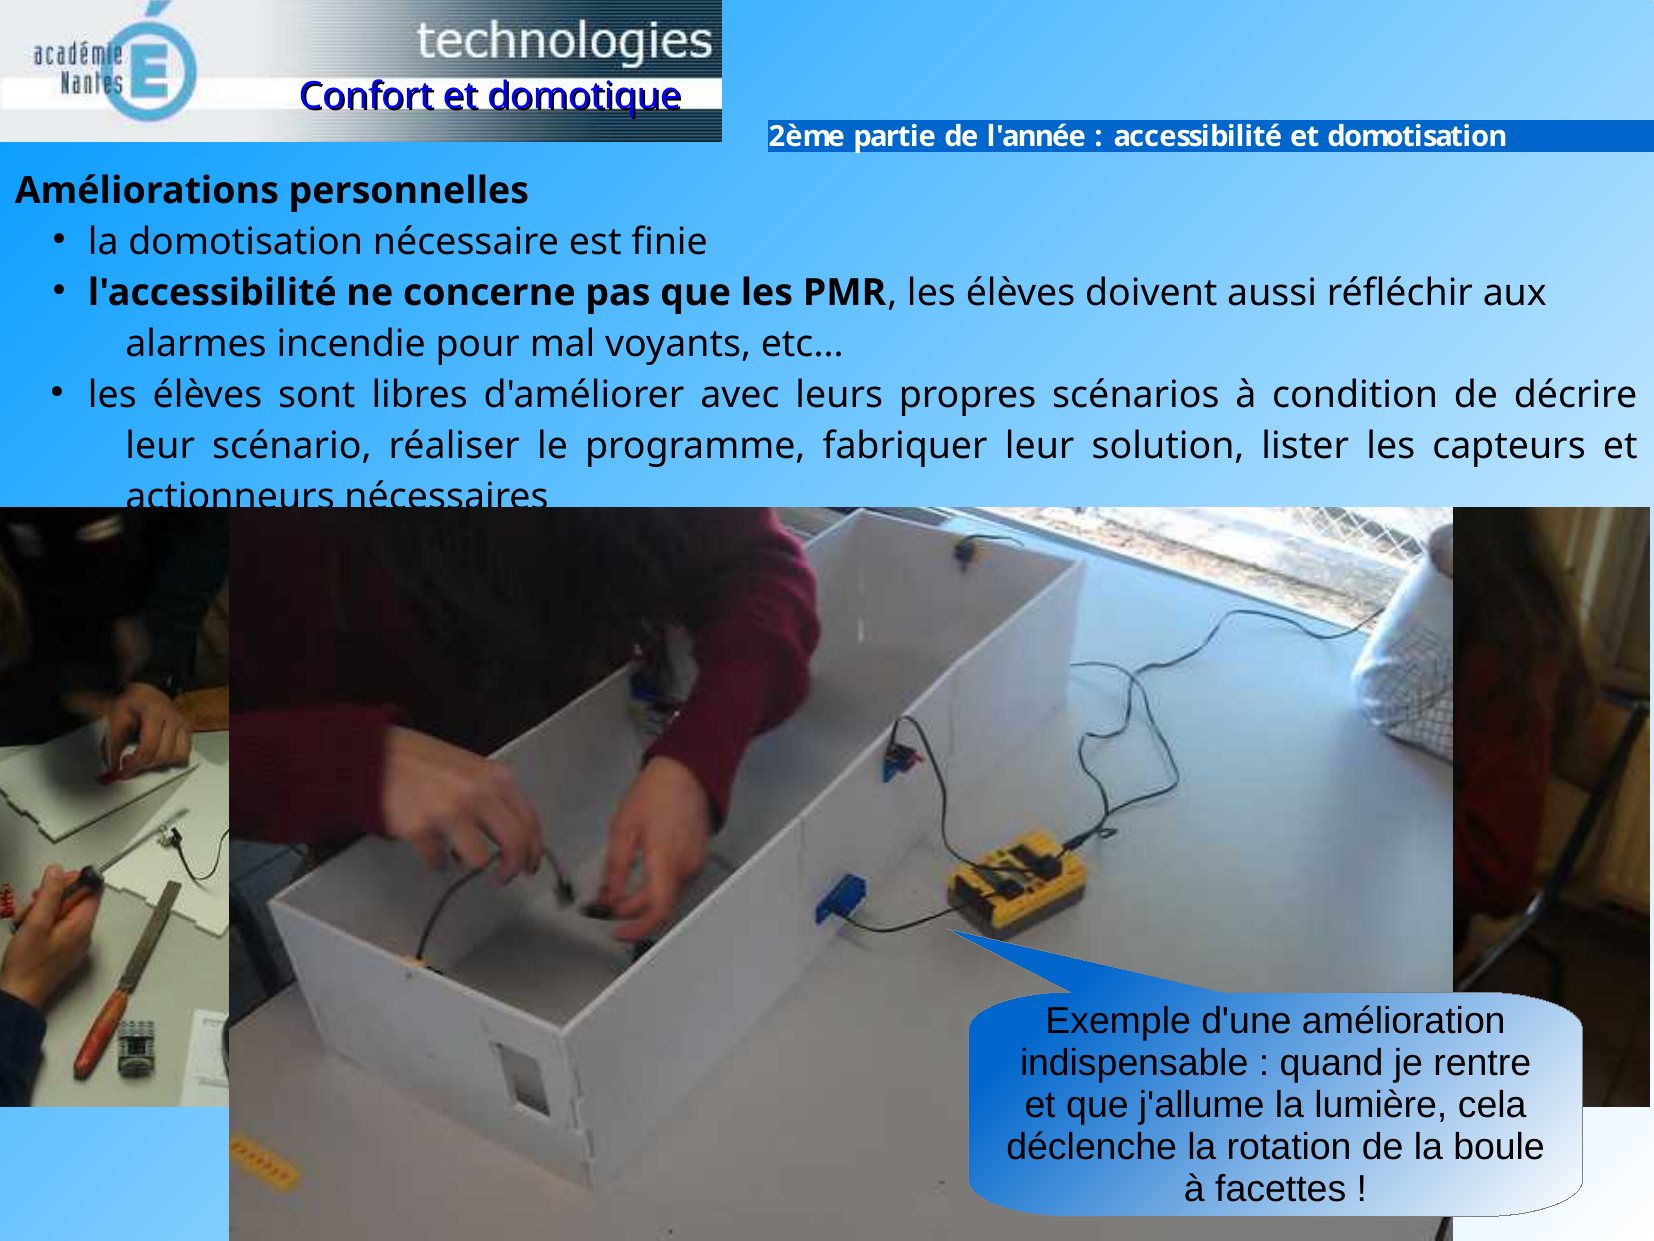

Confort et domotique
Améliorations personnelles
la domotisation nécessaire est finie
l'accessibilité ne concerne pas que les PMR, les élèves doivent aussi réfléchir aux alarmes incendie pour mal voyants, etc...
les élèves sont libres d'améliorer avec leurs propres scénarios à condition de décrire leur scénario, réaliser le programme, fabriquer leur solution, lister les capteurs et actionneurs nécessaires
Exemple d'une amélioration indispensable : quand je rentre et que j'allume la lumière, cela déclenche la rotation de la boule à facettes !